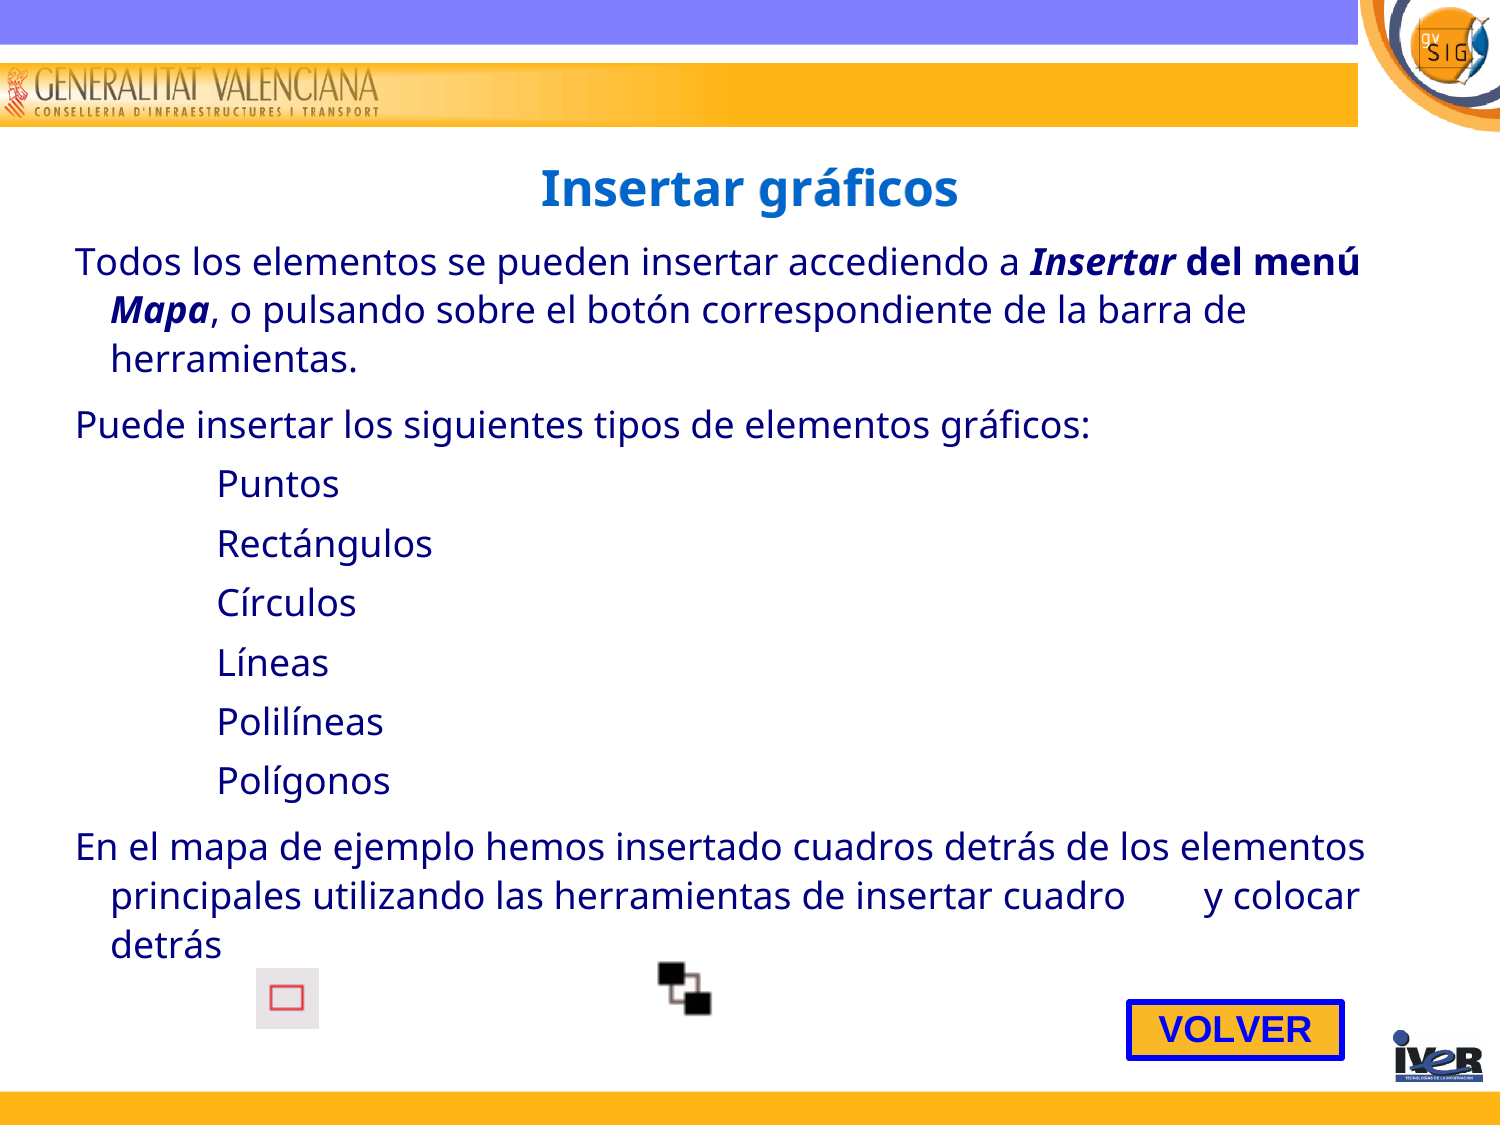

# Insertar gráficos
Todos los elementos se pueden insertar accediendo a Insertar del menú Mapa, o pulsando sobre el botón correspondiente de la barra de herramientas.
Puede insertar los siguientes tipos de elementos gráficos:
Puntos
Rectángulos
Círculos
Líneas
Polilíneas
Polígonos
En el mapa de ejemplo hemos insertado cuadros detrás de los elementos principales utilizando las herramientas de insertar cuadro y colocar detrás
VOLVER